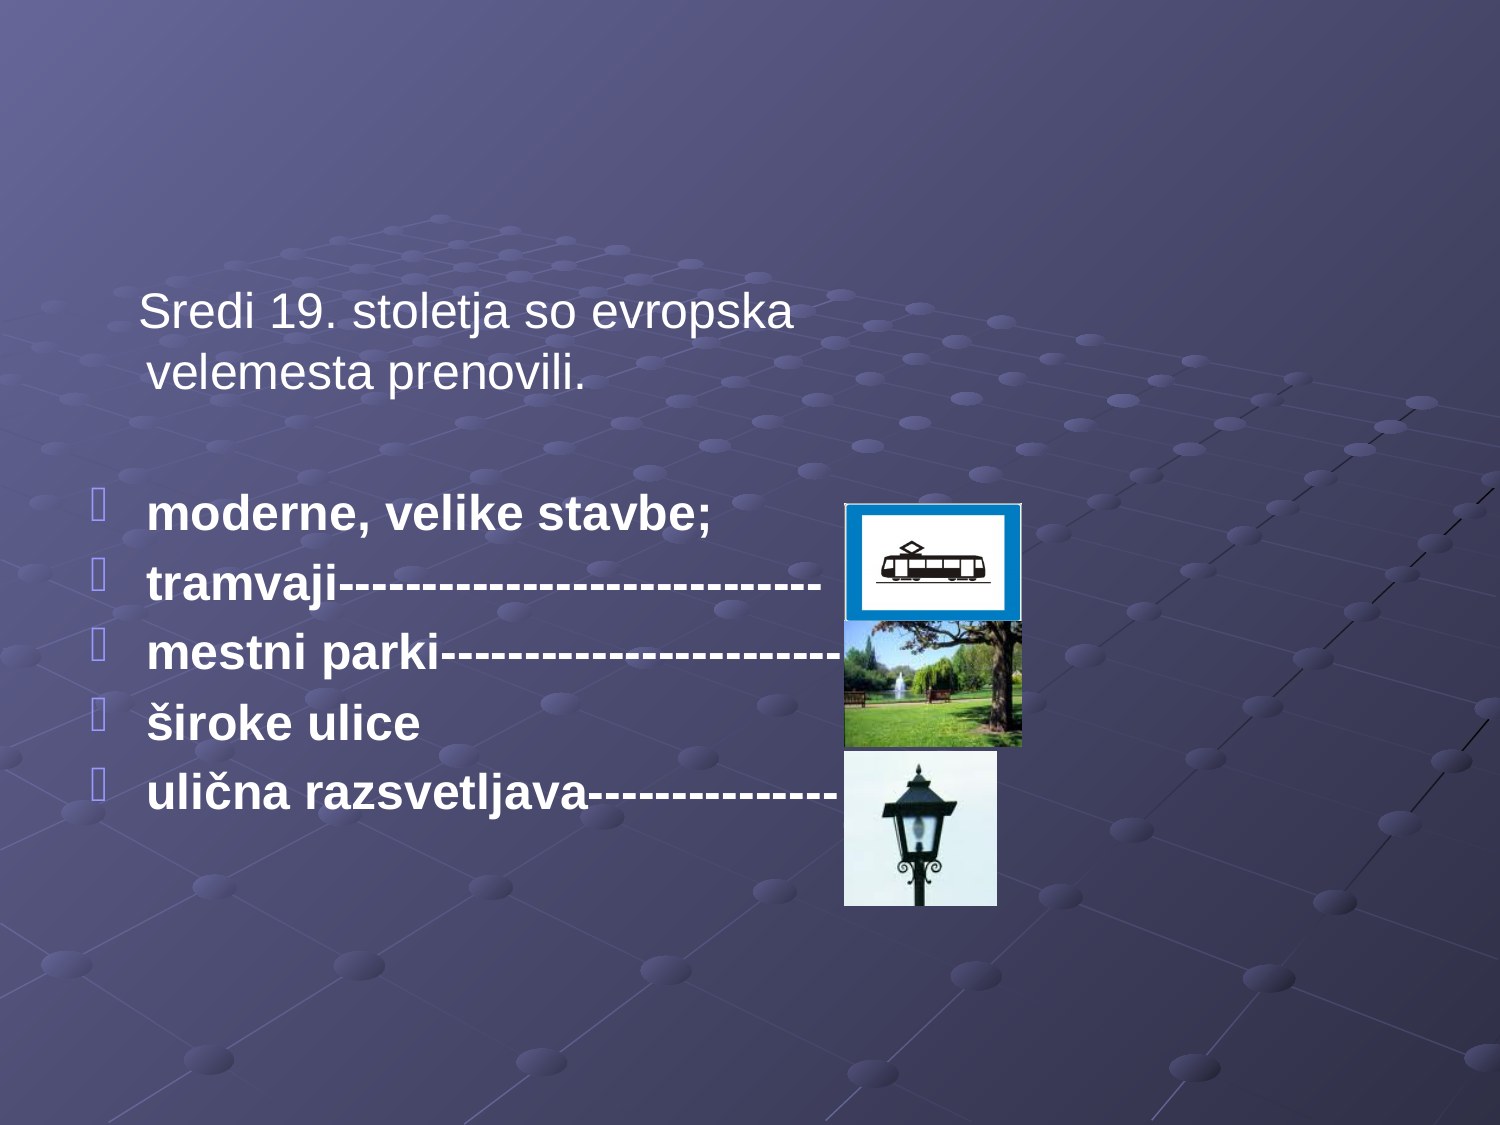

#
 Sredi 19. stoletja so evropska velemesta prenovili.
moderne, velike stavbe;
tramvaji-----------------------------
mestni parki------------------------
široke ulice
ulična razsvetljava---------------